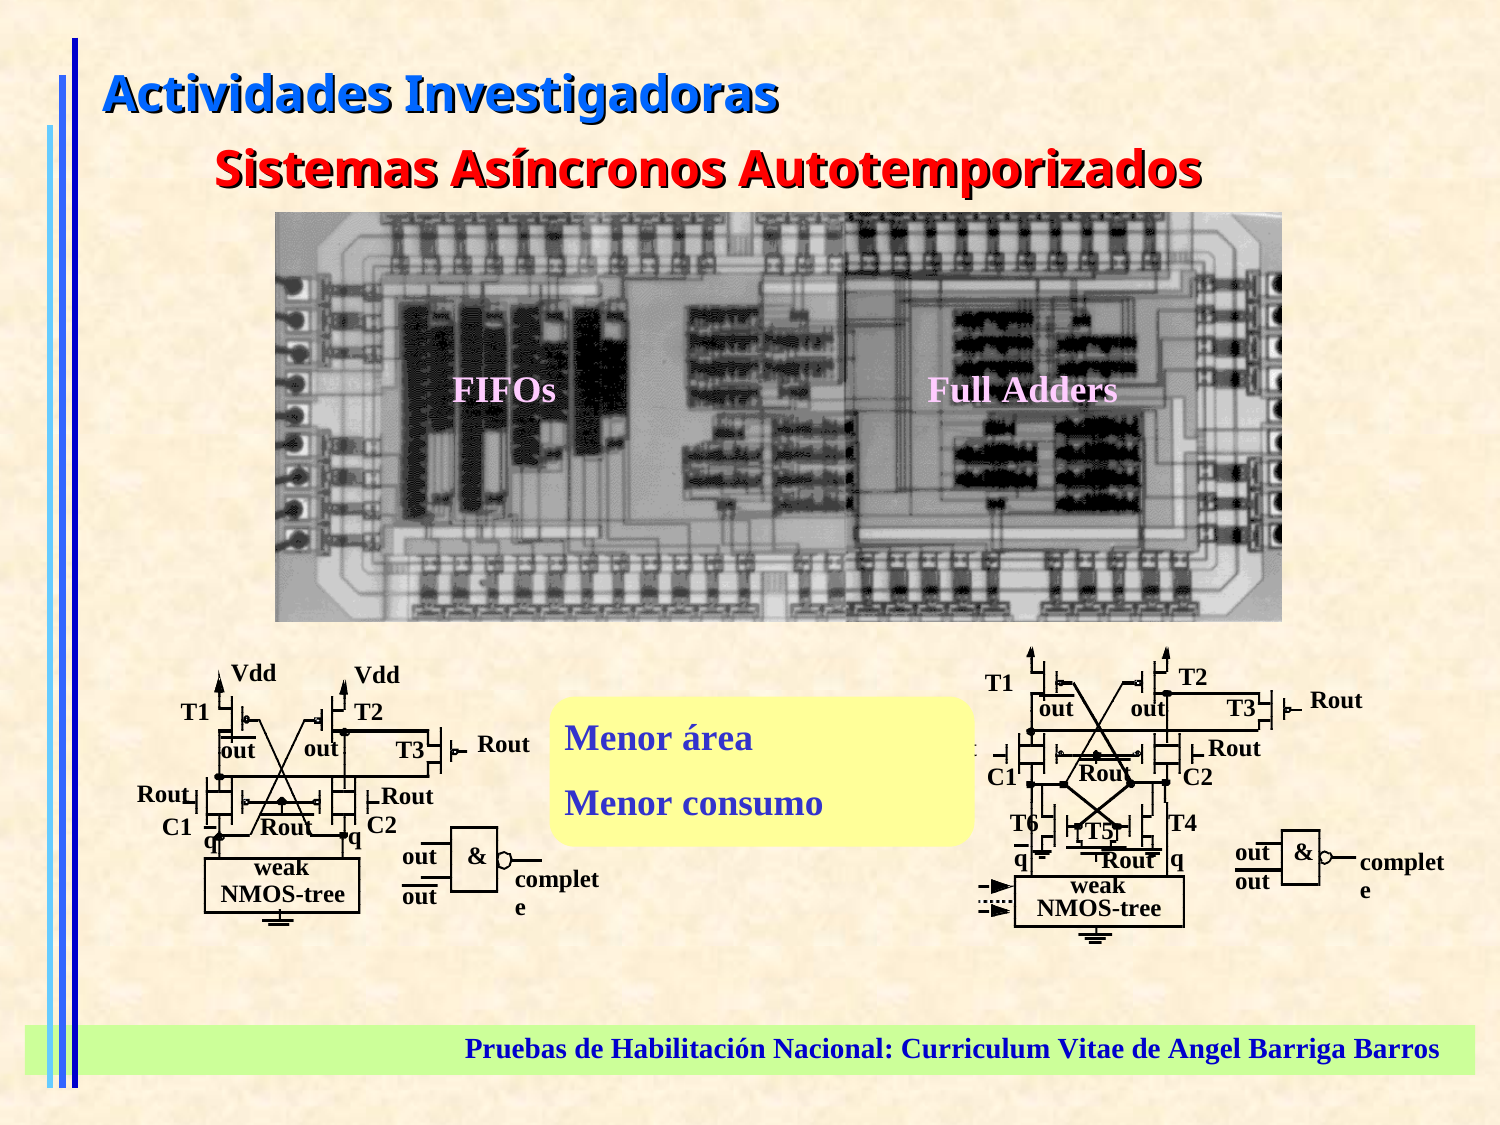

Actividades Investigadoras
Sistemas Asíncronos Autotemporizados
FIFOs
Full Adders
Rout
Rout
Rout
q
 q
weak
T2
T1
out
 out
T3
Rout
C1
C2
T6
T4
T5
&
Rout
NMOS-tree
out
complete
out
Vdd
Vdd
T1
T2
out
out
T3
Rout
Rout
q
q
Rout
C2
C1
Rout
out
&
weak
complete
NMOS-tree
out
Menor área
Menor consumo